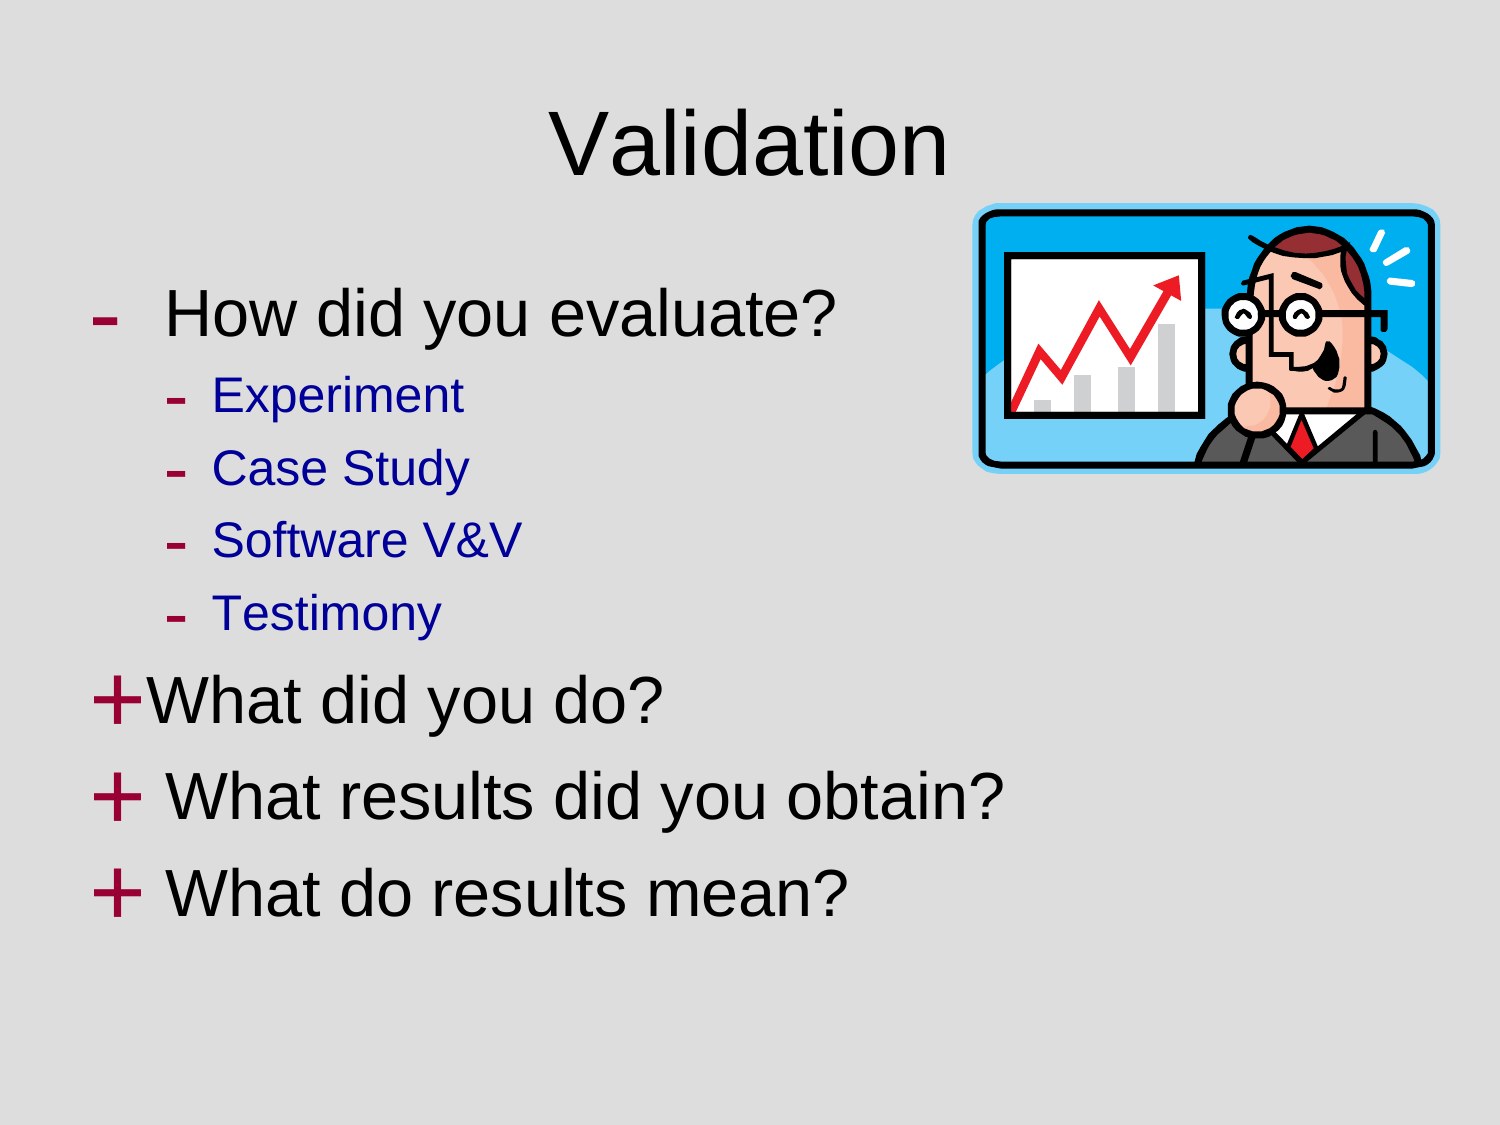

# Validation
 How did you evaluate?
Experiment
Case Study
Software V&V
Testimony
What did you do?
 What results did you obtain?
 What do results mean?